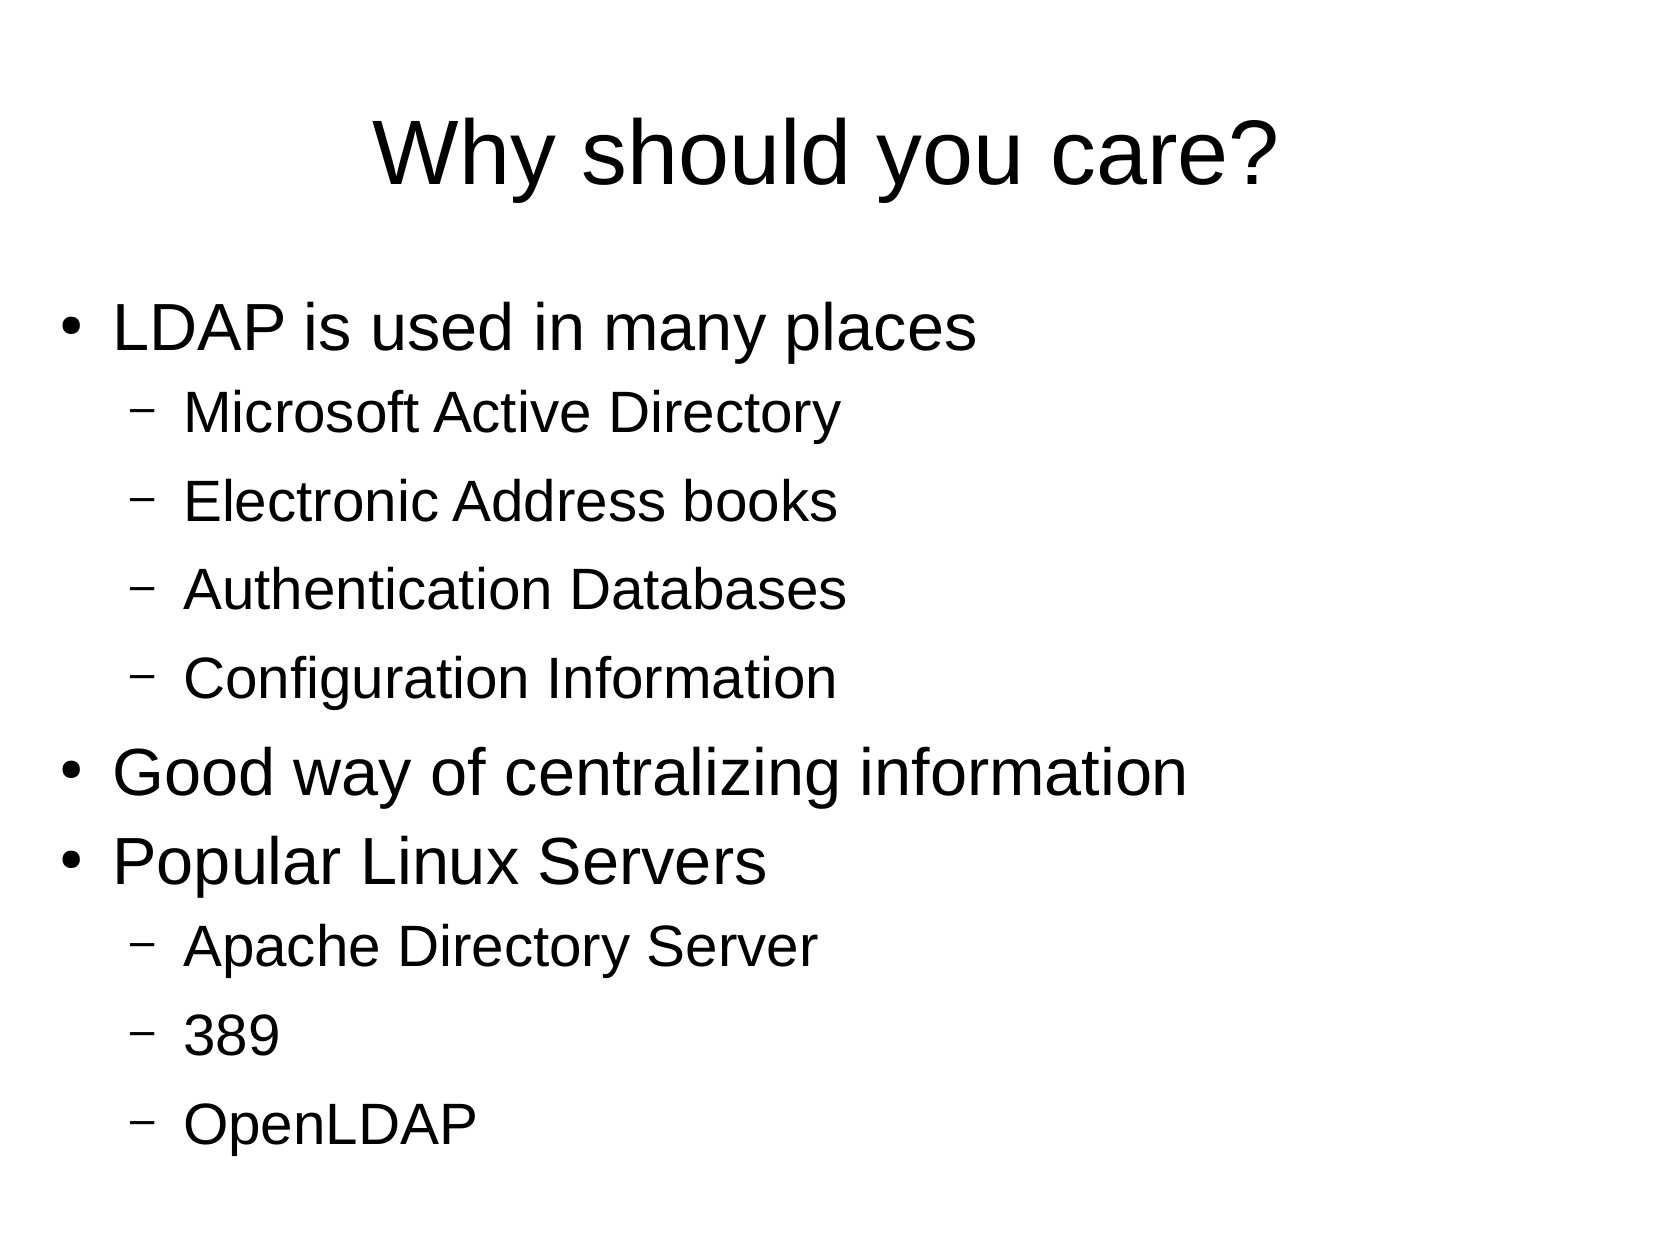

# Why should you care?
LDAP is used in many places
Microsoft Active Directory
Electronic Address books
Authentication Databases
Configuration Information
Good way of centralizing information
Popular Linux Servers
Apache Directory Server
389
OpenLDAP